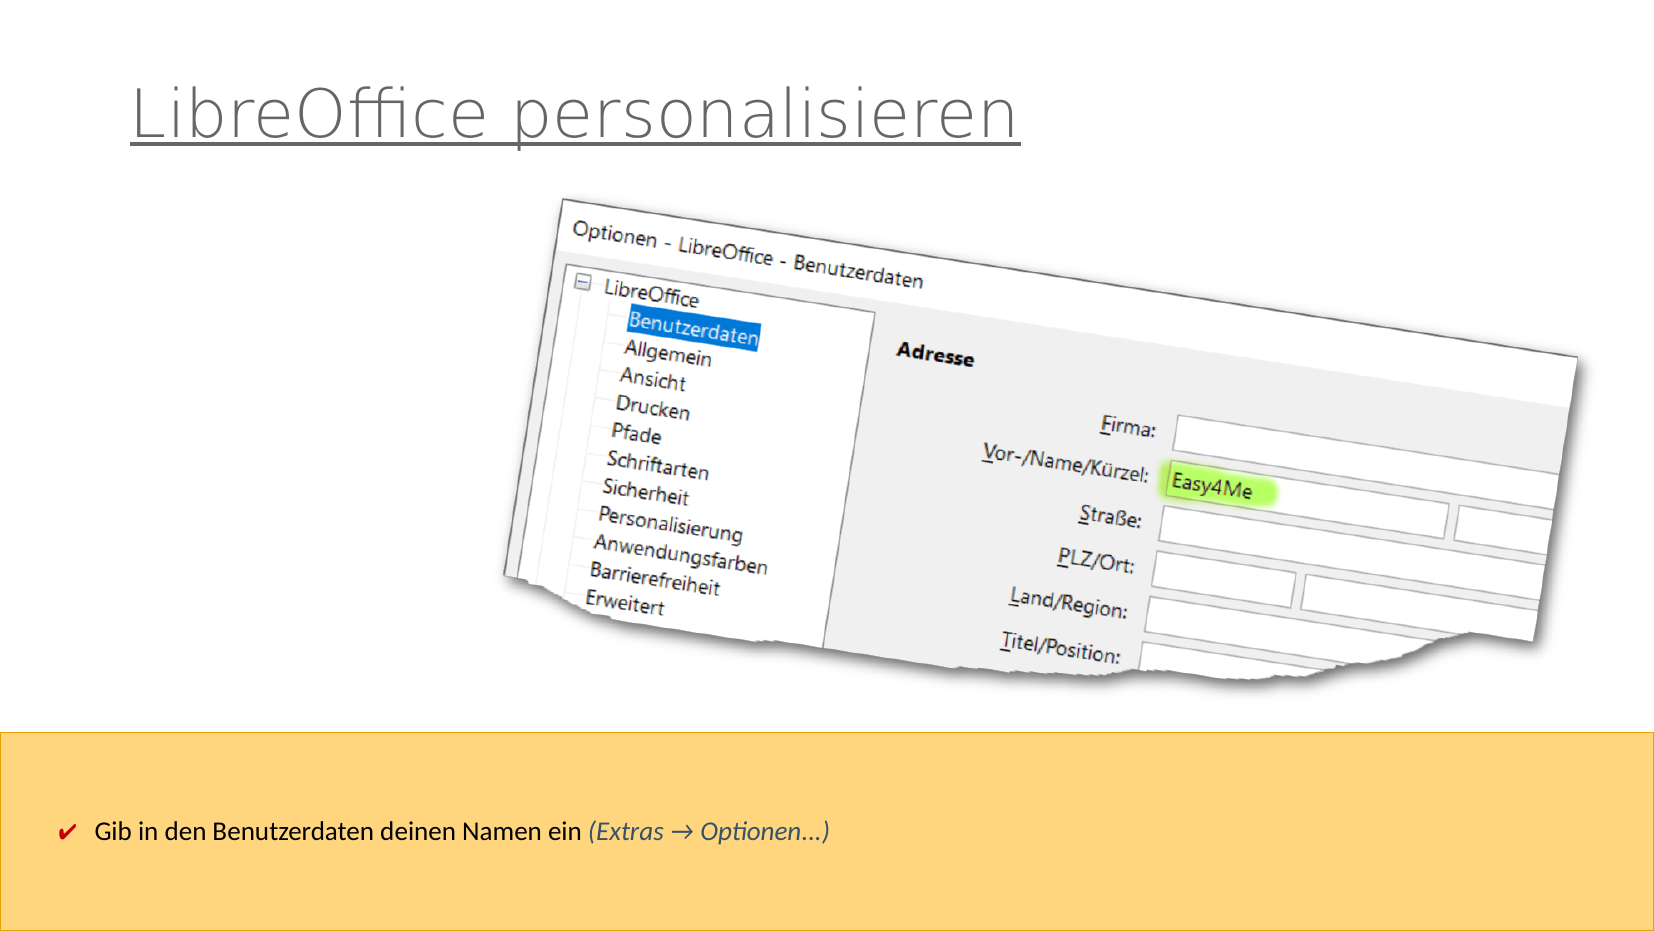

# LibreOffice personalisieren
Gib in den Benutzerdaten deinen Namen ein (Extras → Optionen...)